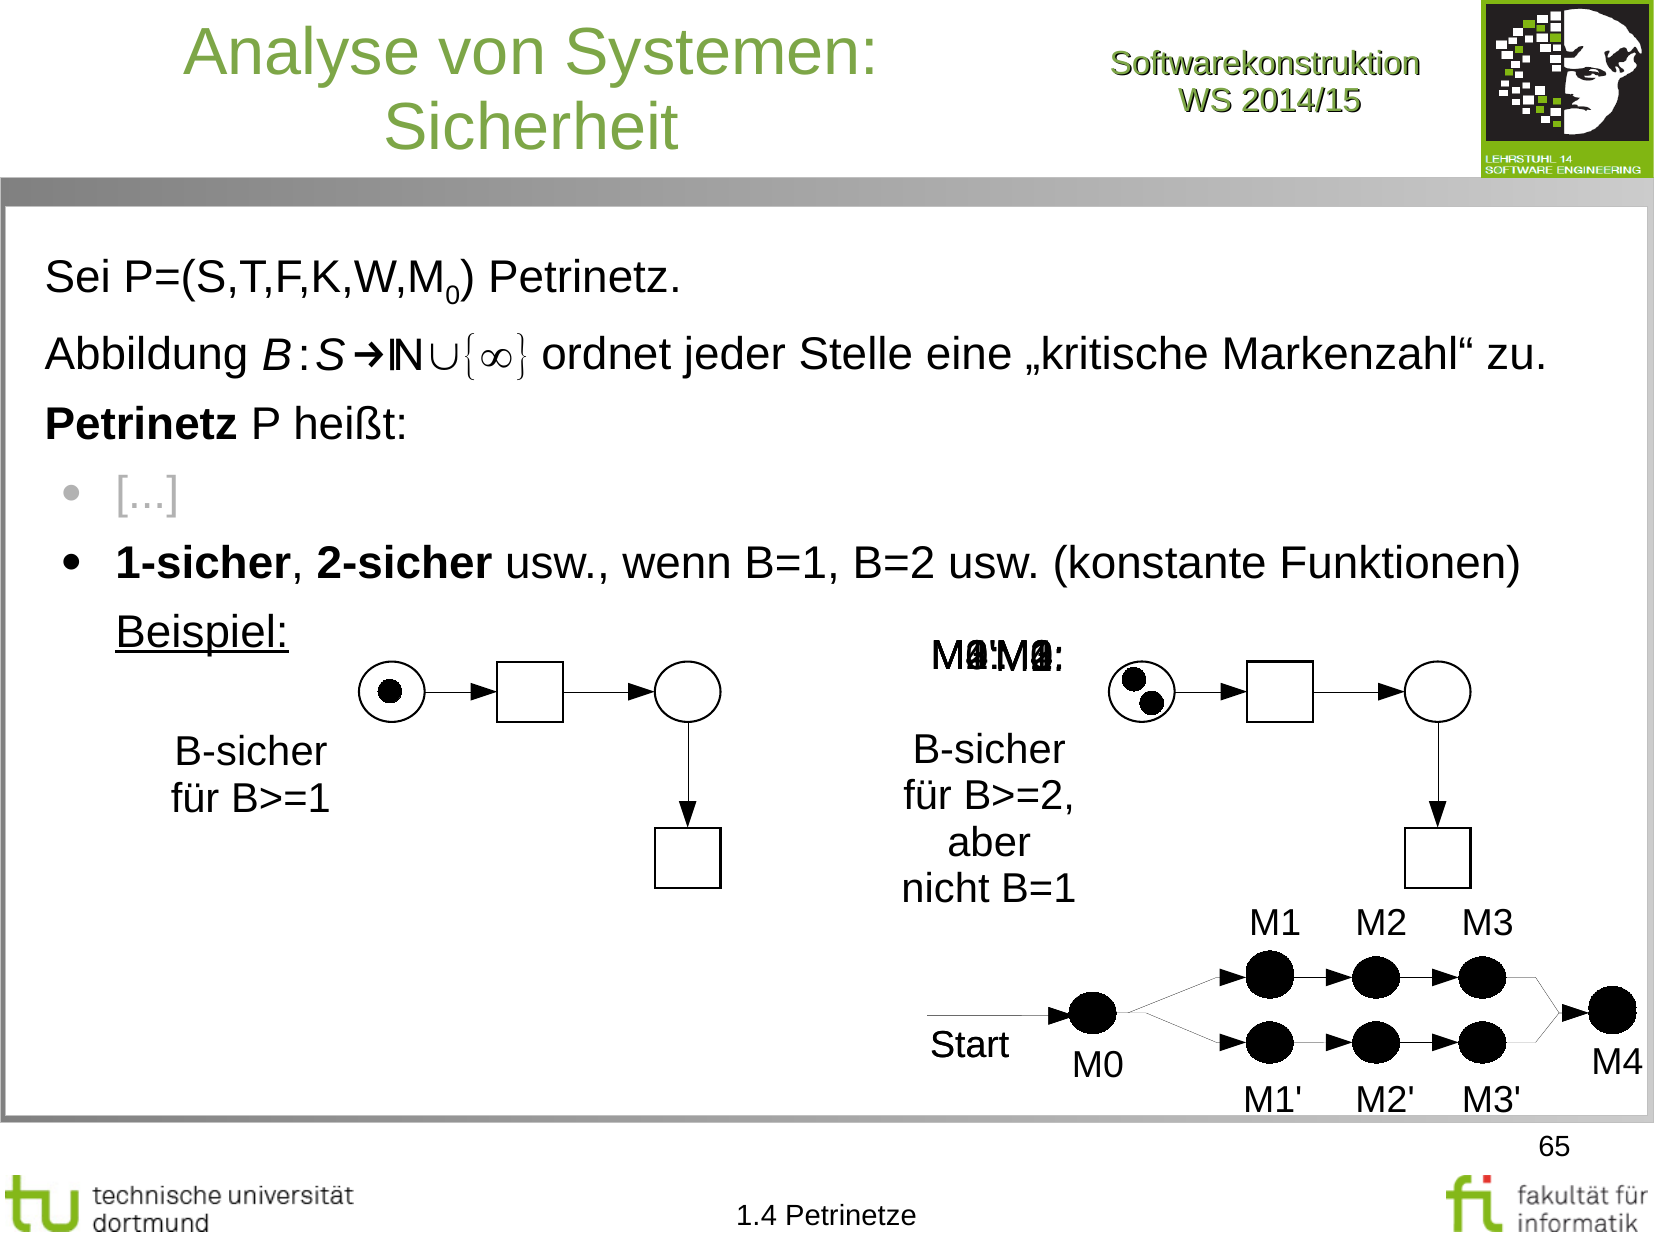

# Analyse von Systemen: Sicherheit
Sei P=(S,T,F,K,W,M0) Petrinetz.
Abbildung ordnet jeder Stelle eine „kritische Markenzahl“ zu.
Petrinetz P heißt:
[...]
1-sicher, 2-sicher usw., wenn B=1, B=2 usw. (konstante Funktionen)
Beispiel:
M2:
M0:
M0:
M3:
M1':
M2':
M4:
M3':
M4:
M1:
B-sicher für B>=2, aber nicht B=1
B-sicher für B>=1
M1
M2
M3
Start
Start
M4
M0
M1'
M2'
M3'
65
1.4 Petrinetze